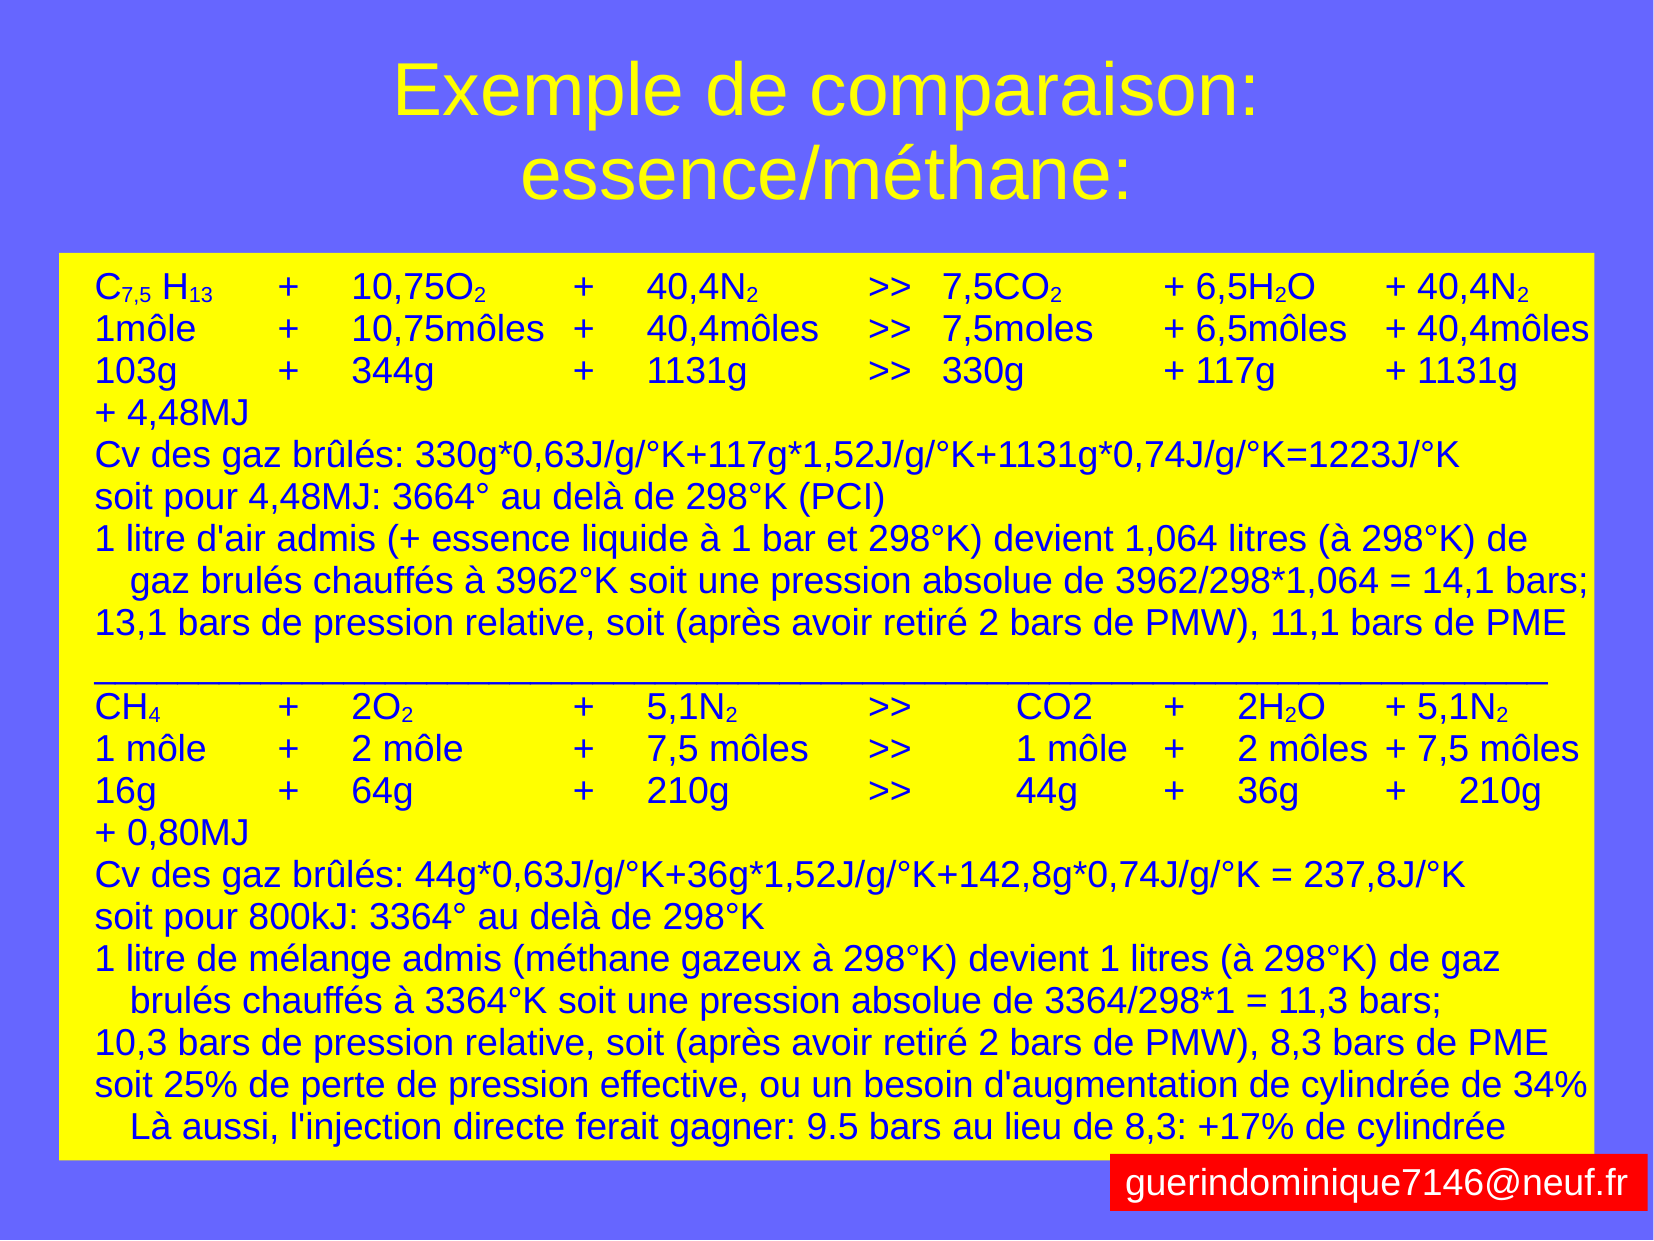

# Exemple de comparaison: essence/méthane:
C7,5 H13	+	10,75O2		+	40,4N2 		>>	7,5CO2		+ 6,5H2O 	+ 40,4N2
1môle		+	10,75môles	+	40,4môles 	>>	7,5moles	+ 6,5môles	+ 40,4môles
103g		+	344g 		+	1131g 		>>	330g 		+ 117g 		+ 1131g
+ 4,48MJ
Cv des gaz brûlés: 330g*0,63J/g/°K+117g*1,52J/g/°K+1131g*0,74J/g/°K=1223J/°K
soit pour 4,48MJ: 3664° au delà de 298°K (PCI)
1 litre d'air admis (+ essence liquide à 1 bar et 298°K) devient 1,064 litres (à 298°K) de gaz brulés chauffés à 3962°K soit une pression absolue de 3962/298*1,064 = 14,1 bars;
13,1 bars de pression relative, soit (après avoir retiré 2 bars de PMW), 11,1 bars de PME
______________________________________________________________________
CH4		+	2O2 		+	5,1N2 		>>		CO2 	+ 	2H2O	+ 5,1N2
1 môle	+	2 môle		+	7,5 môles 	>>		1 môle 	+ 	2 môles	+ 7,5 môles
16g 	+	64g			+	210g 		>>		44g 	+ 	36g		+ 	210g
+ 0,80MJ
Cv des gaz brûlés: 44g*0,63J/g/°K+36g*1,52J/g/°K+142,8g*0,74J/g/°K = 237,8J/°K
soit pour 800kJ: 3364° au delà de 298°K
1 litre de mélange admis (méthane gazeux à 298°K) devient 1 litres (à 298°K) de gaz brulés chauffés à 3364°K soit une pression absolue de 3364/298*1 = 11,3 bars;
10,3 bars de pression relative, soit (après avoir retiré 2 bars de PMW), 8,3 bars de PME
soit 25% de perte de pression effective, ou un besoin d'augmentation de cylindrée de 34% Là aussi, l'injection directe ferait gagner: 9.5 bars au lieu de 8,3: +17% de cylindrée
guerindominique7146@neuf.fr